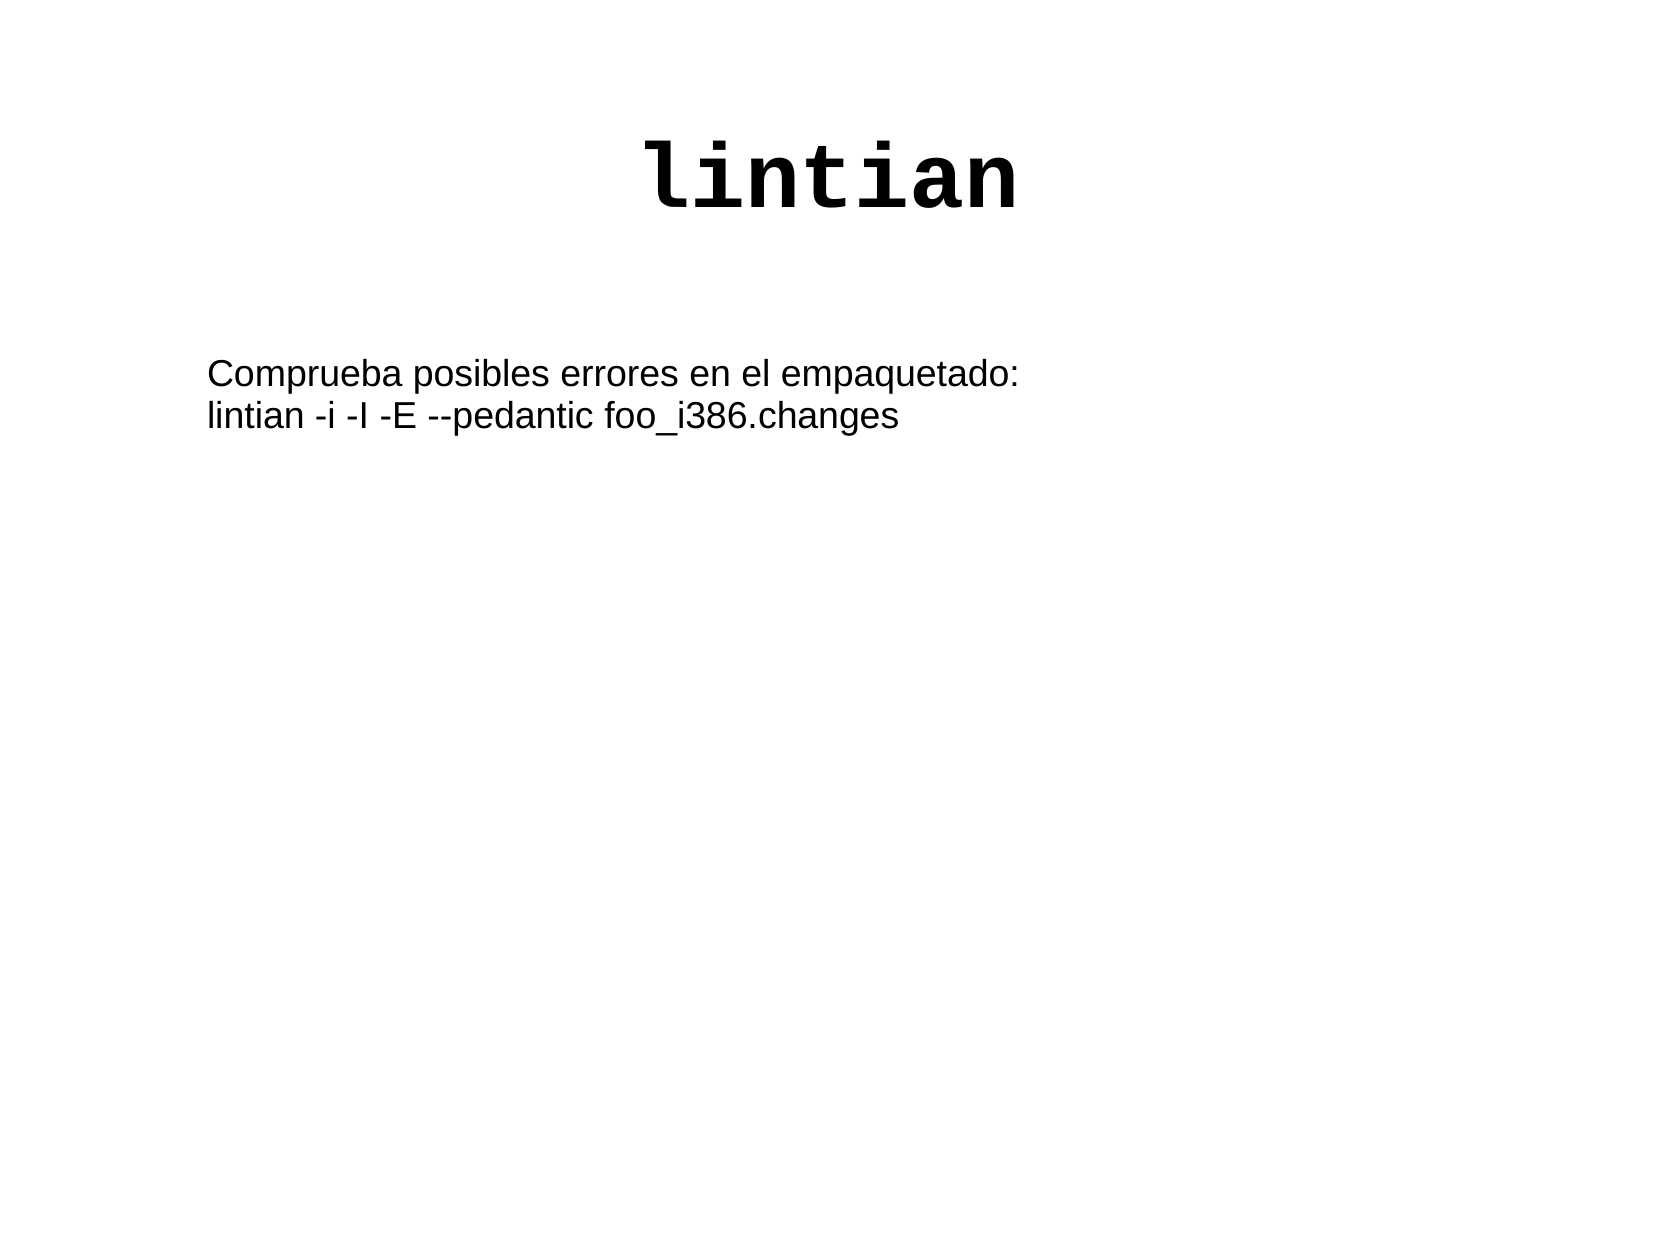

lintian
Comprueba posibles errores en el empaquetado:
lintian -i -I -E --pedantic foo_i386.changes